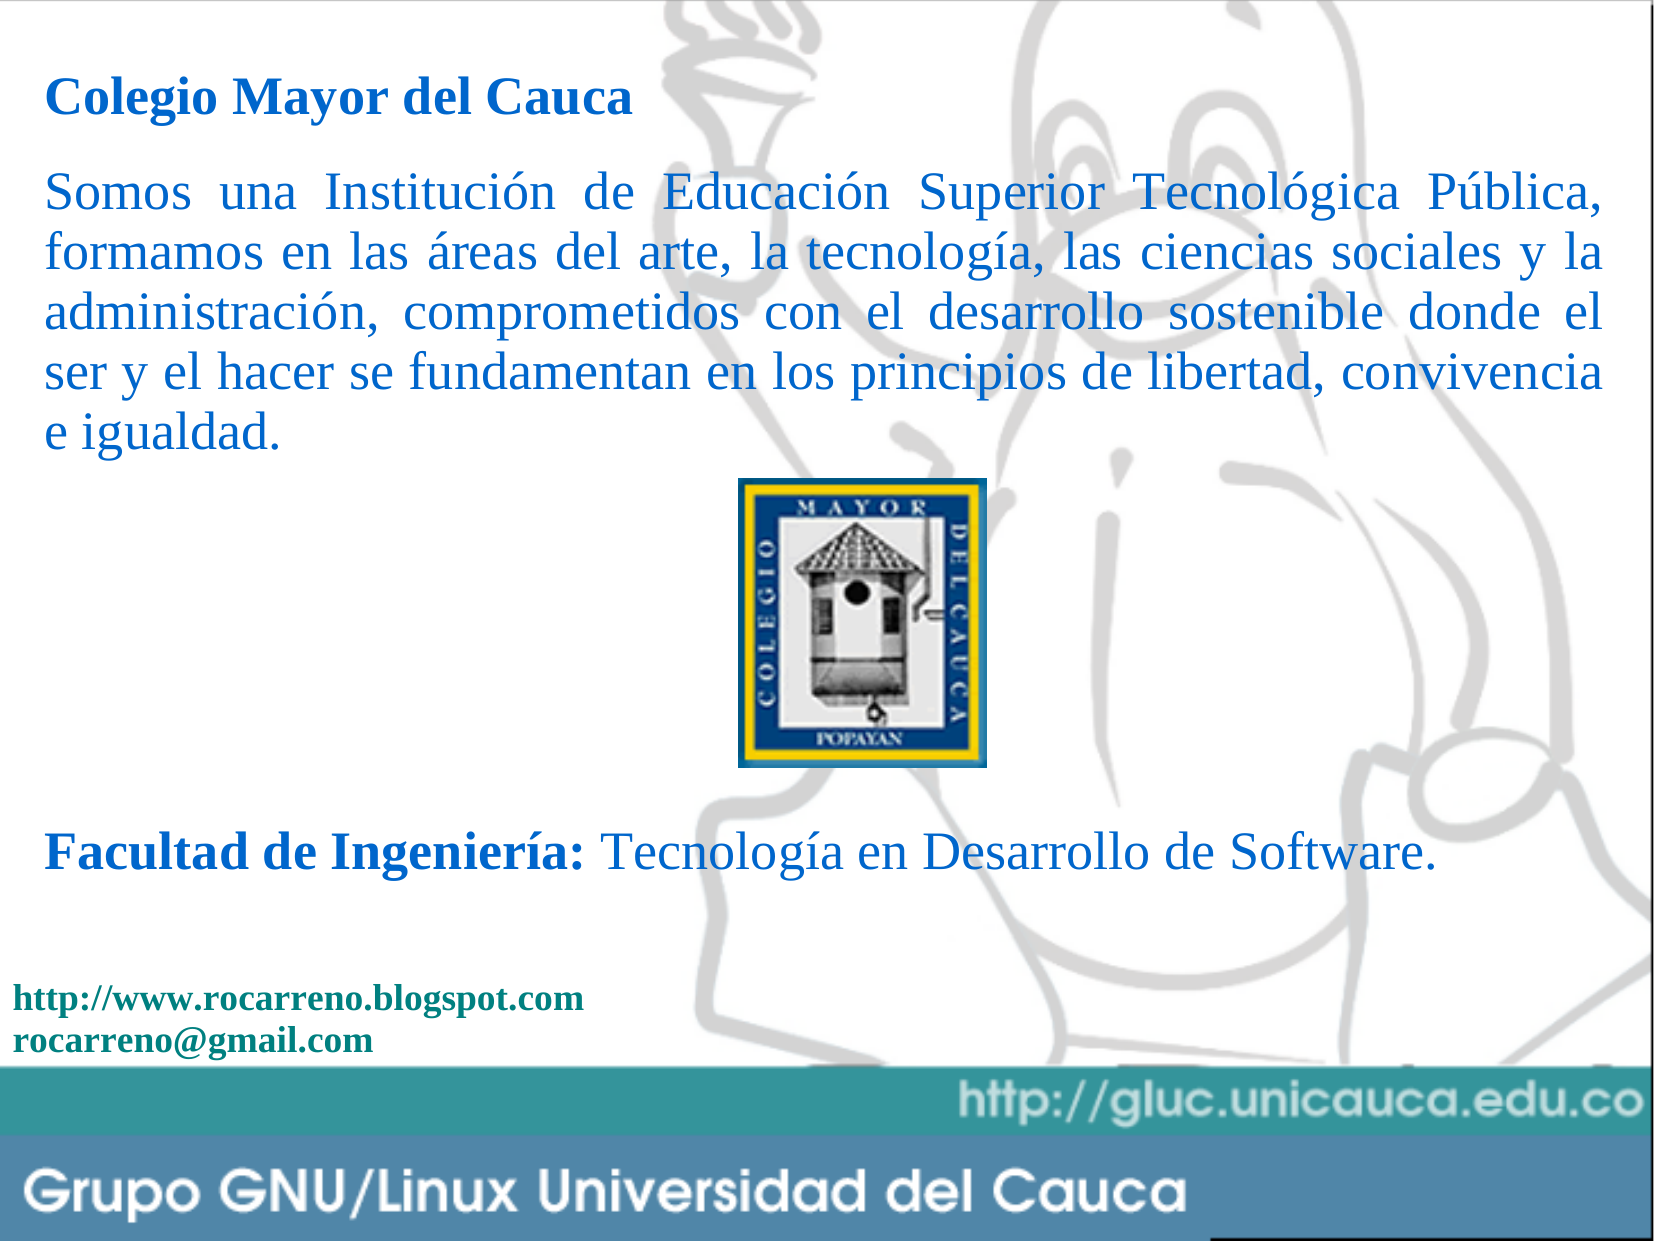

Colegio Mayor del Cauca
Somos una Institución de Educación Superior Tecnológica Pública, formamos en las áreas del arte, la tecnología, las ciencias sociales y la administración, comprometidos con el desarrollo sostenible donde el ser y el hacer se fundamentan en los principios de libertad, convivencia e igualdad.
Facultad de Ingeniería: Tecnología en Desarrollo de Software.
http://www.rocarreno.blogspot.com
rocarreno@gmail.com